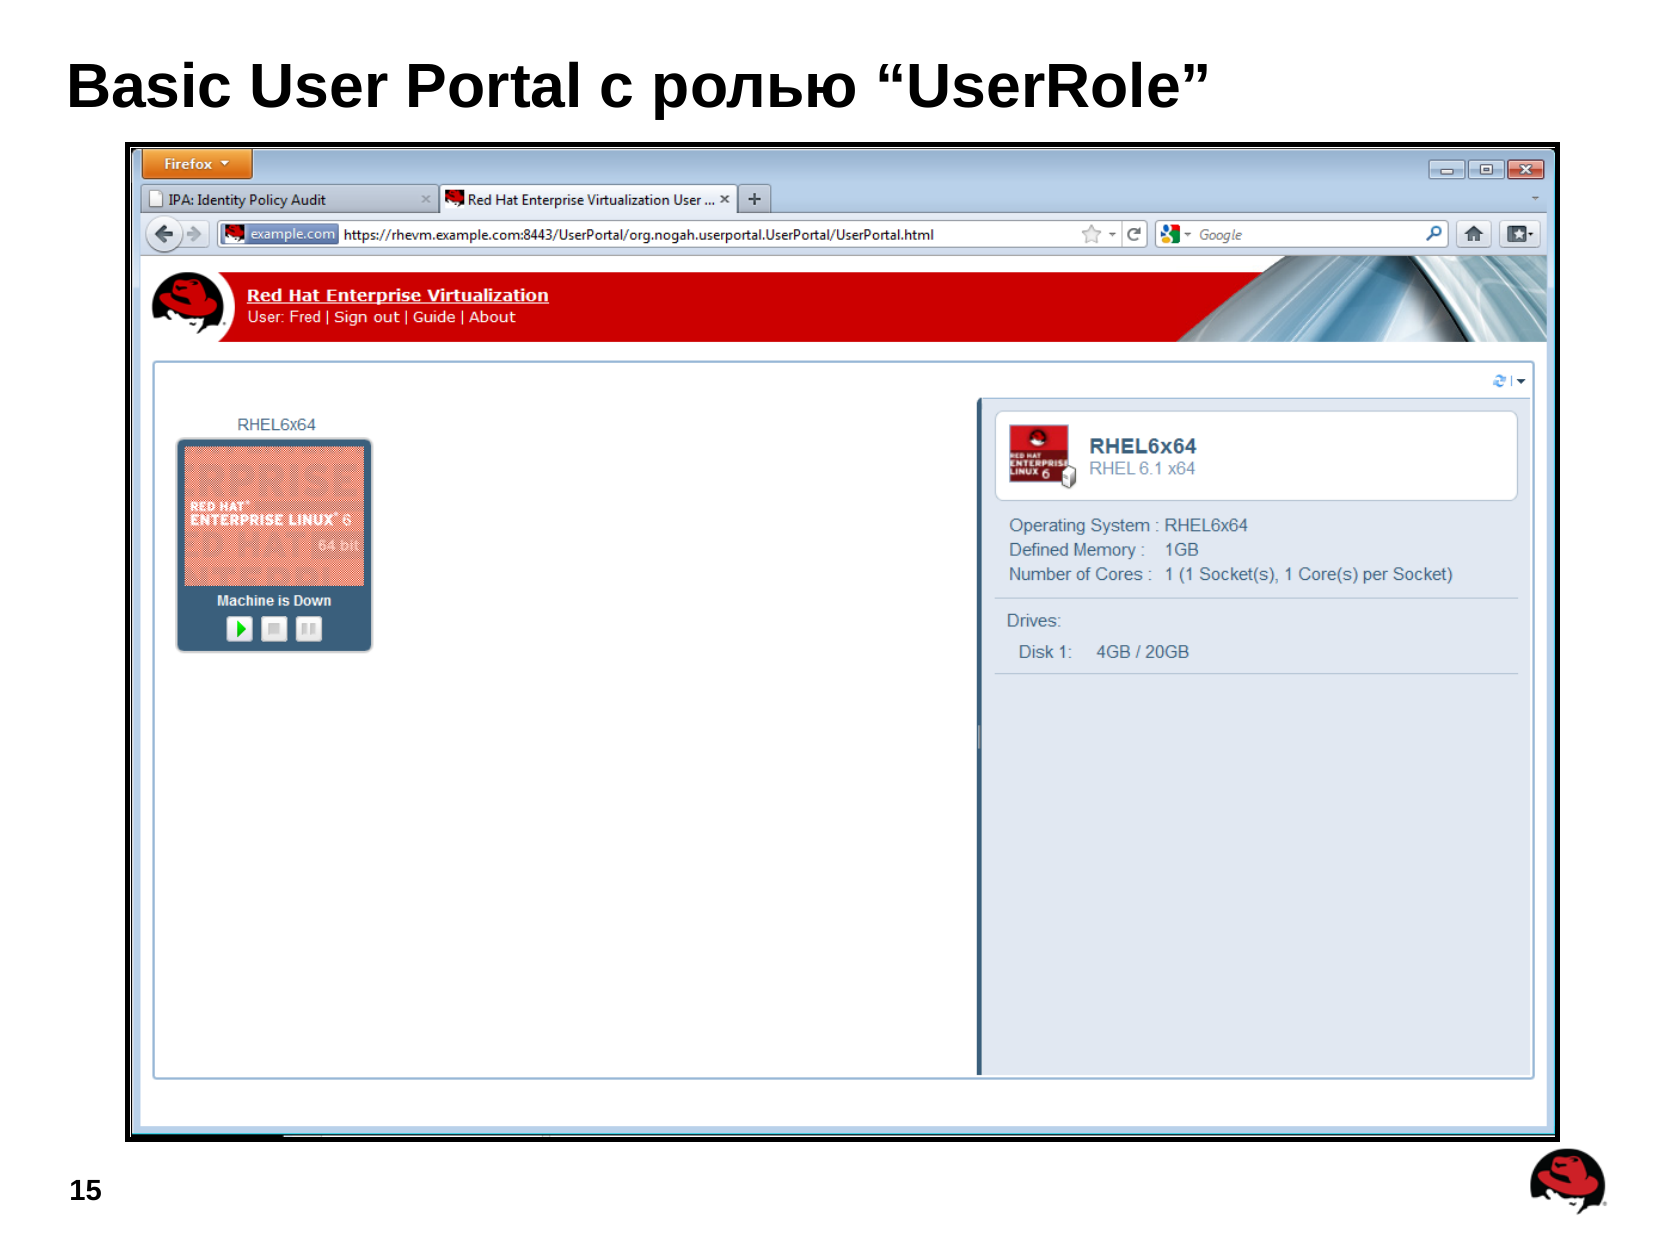

# Basic User Portal с ролью “UserRole”